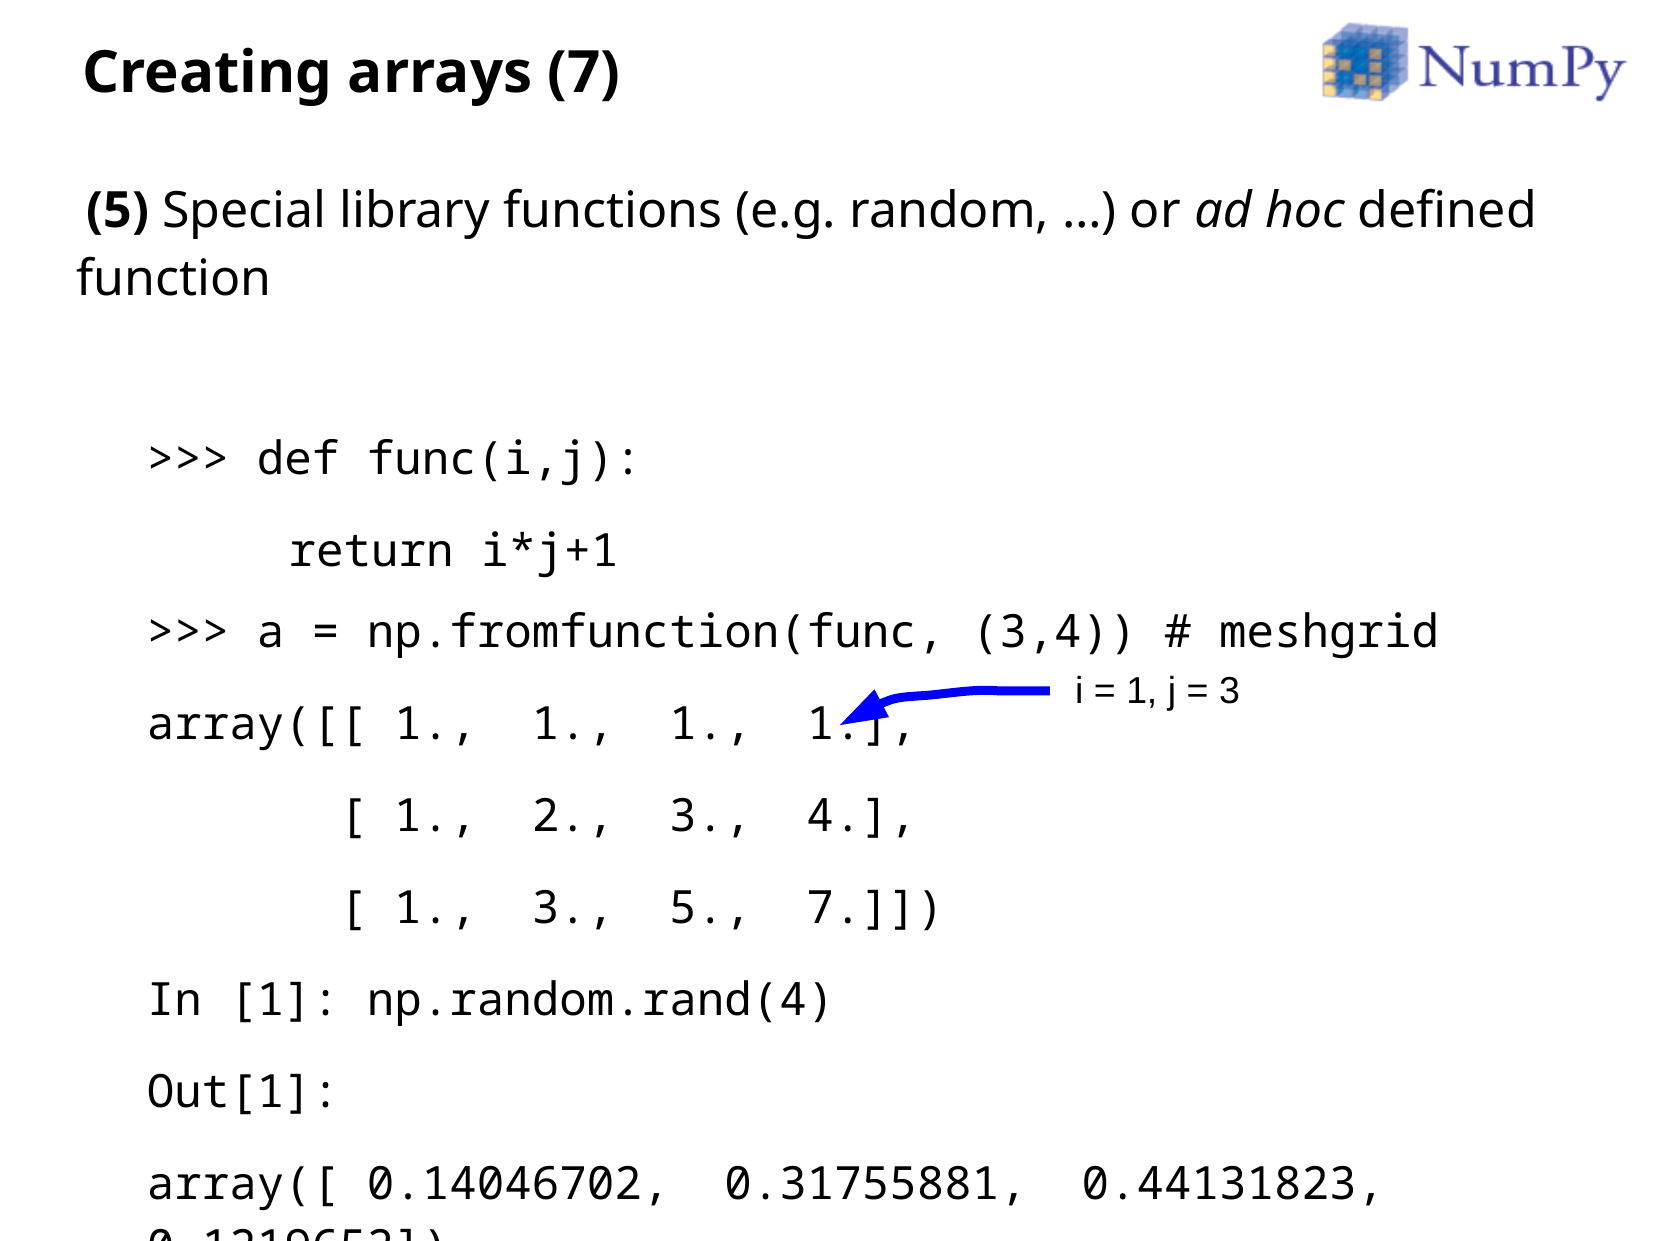

# Creating arrays (7)
 (5) Special library functions (e.g. random, …) or ad hoc defined function
>>> def func(i,j):
return i*j+1
>>> a = np.fromfunction(func, (3,4)) # meshgrid
array([[ 1., 1., 1., 1.],
 [ 1., 2., 3., 4.],
 [ 1., 3., 5., 7.]])
In [1]: np.random.rand(4)
Out[1]:
array([ 0.14046702, 0.31755881, 0.44131823, 0.1219652])
i = 1, j = 3